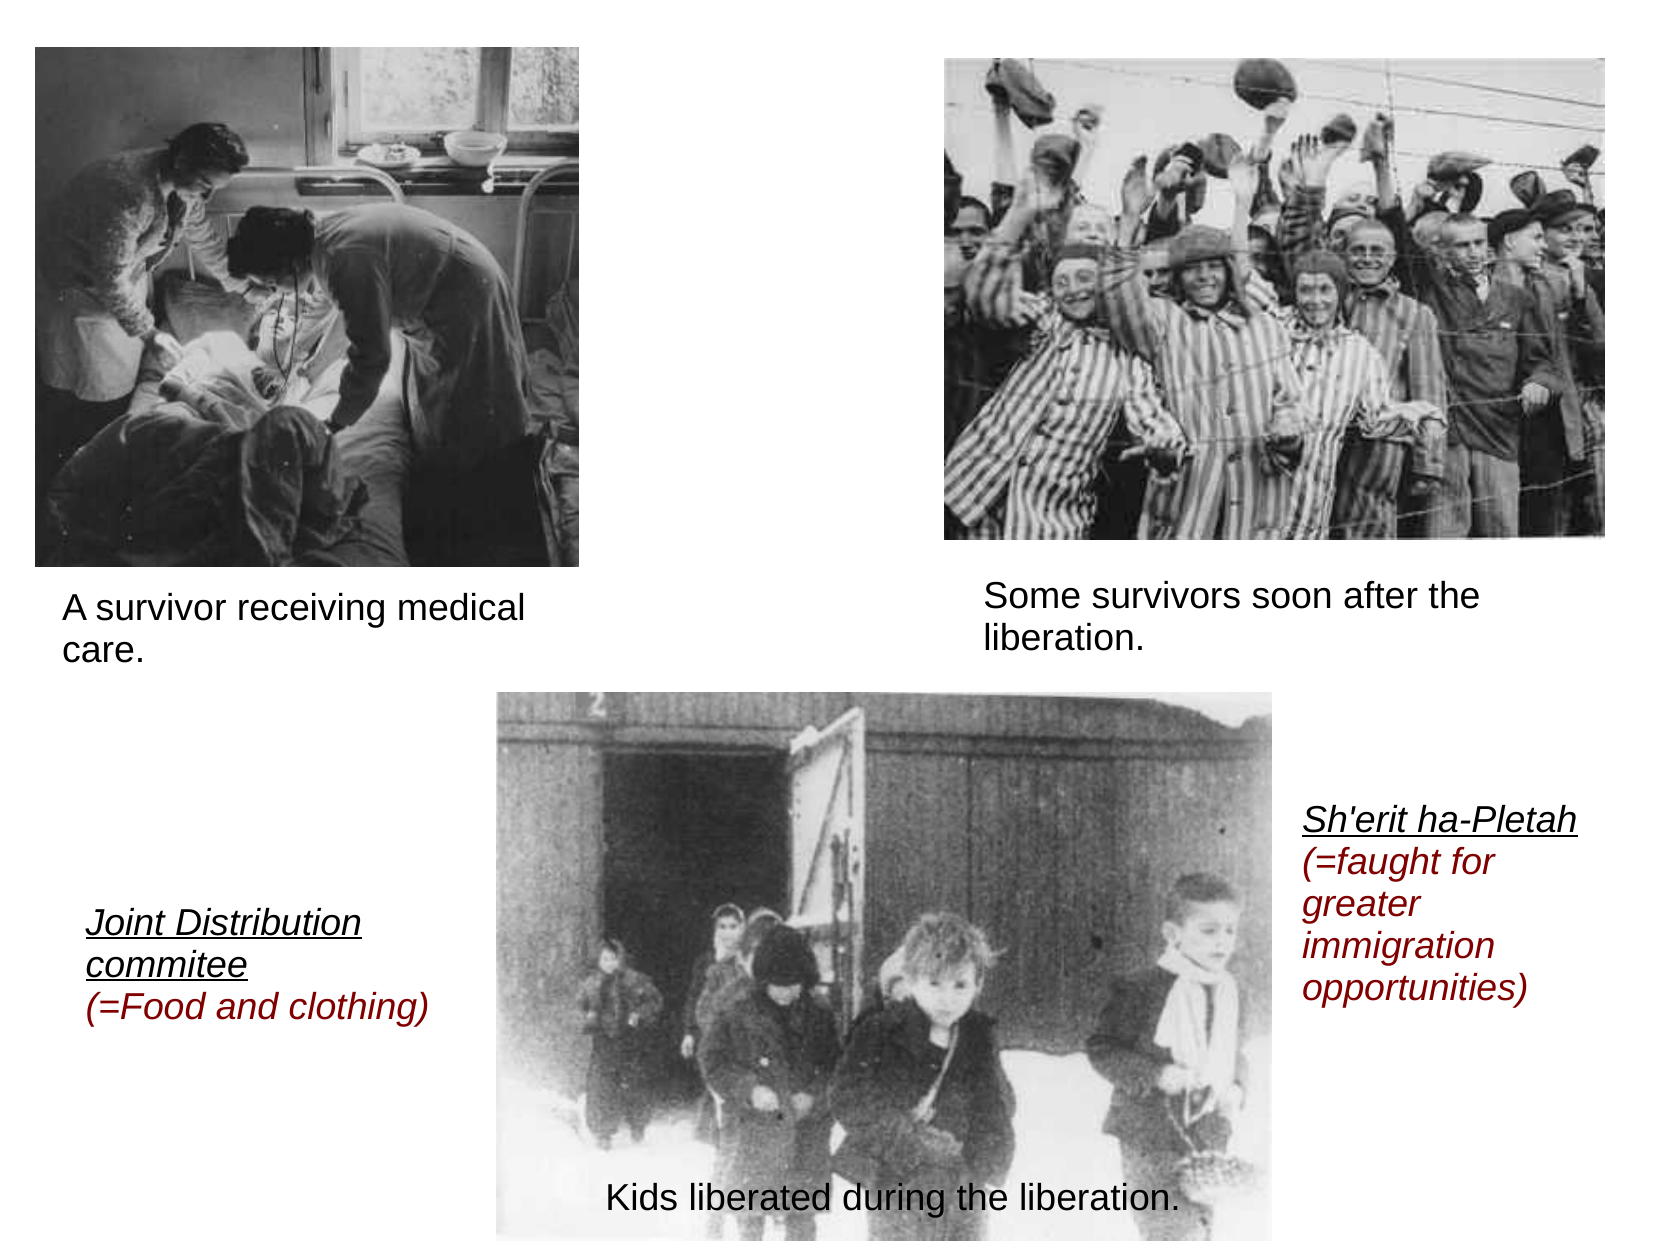

Some survivors soon after the liberation.
A survivor receiving medical care.
Sh'erit ha-Pletah
(=faught for greater immigration opportunities)
Joint Distribution commitee
(=Food and clothing)
Kids liberated during the liberation.